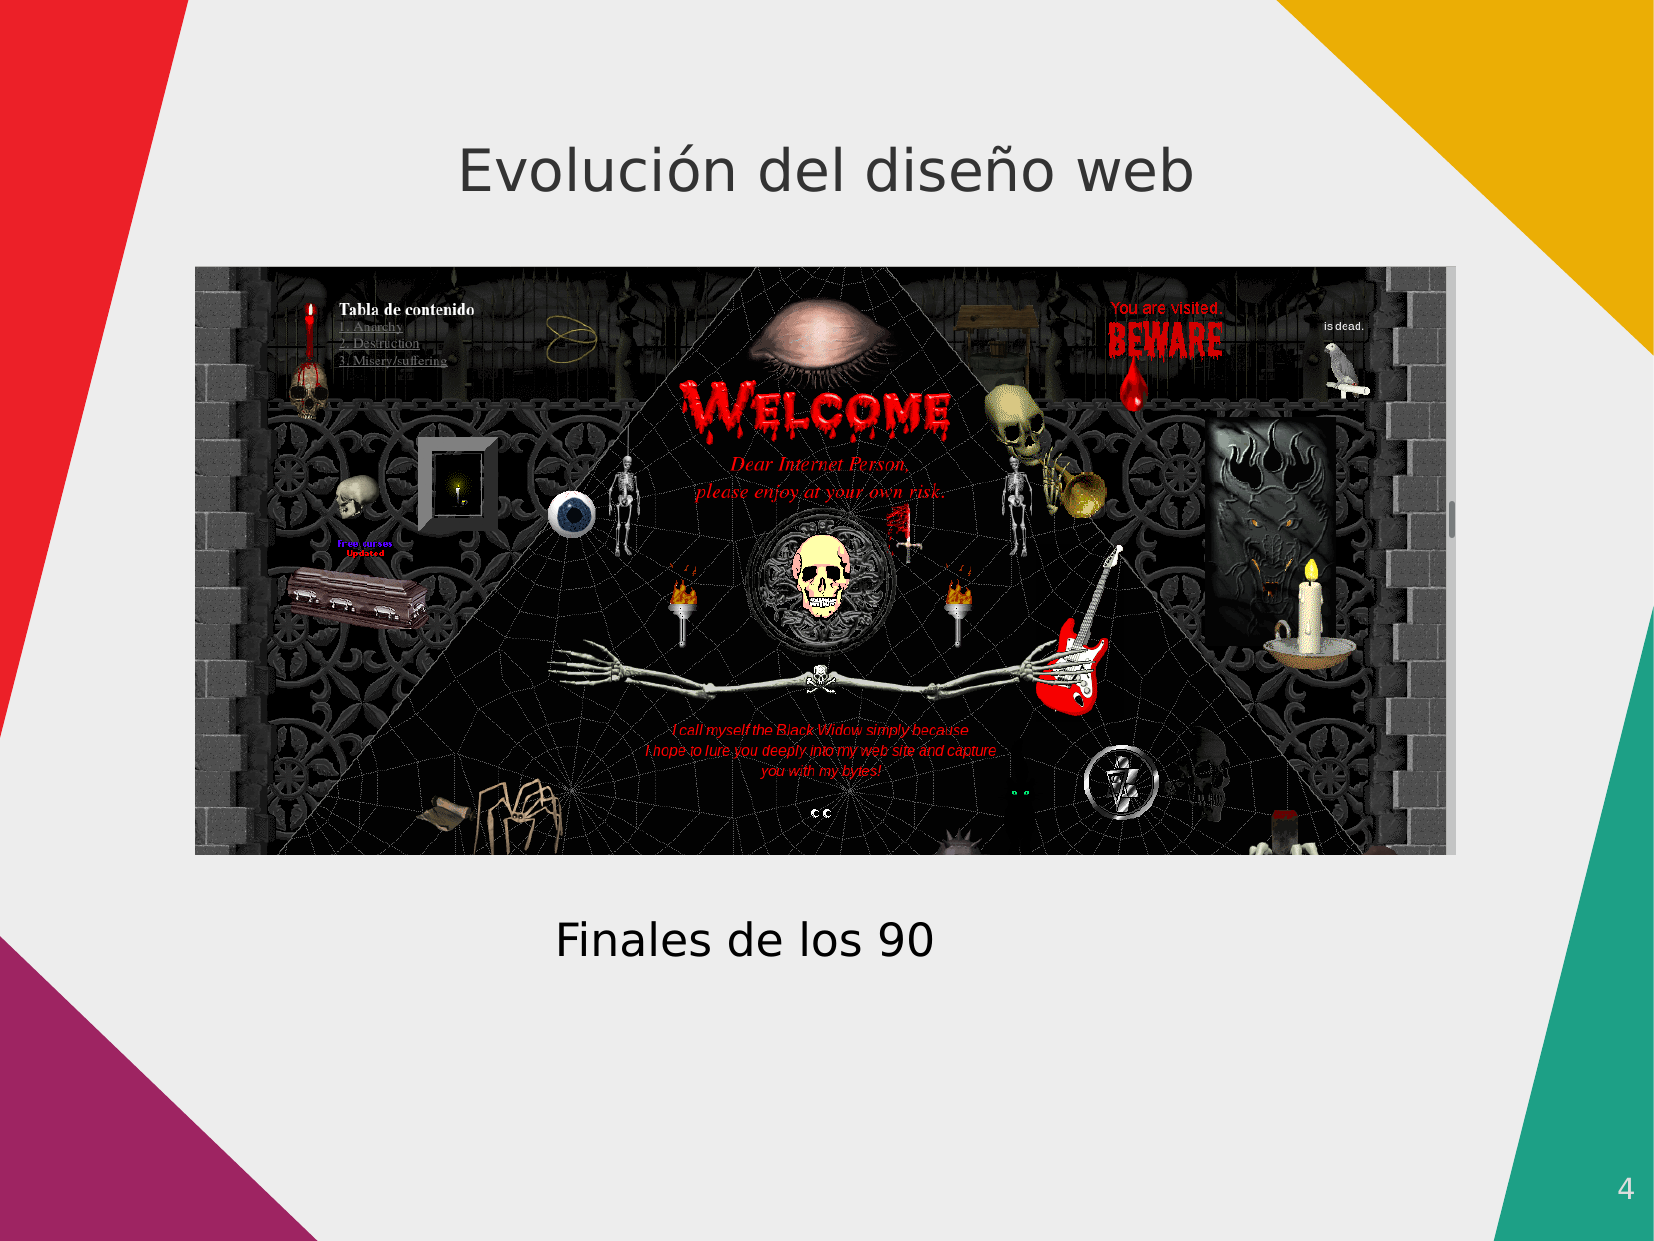

# Evolución del diseño web
Finales de los 90
4